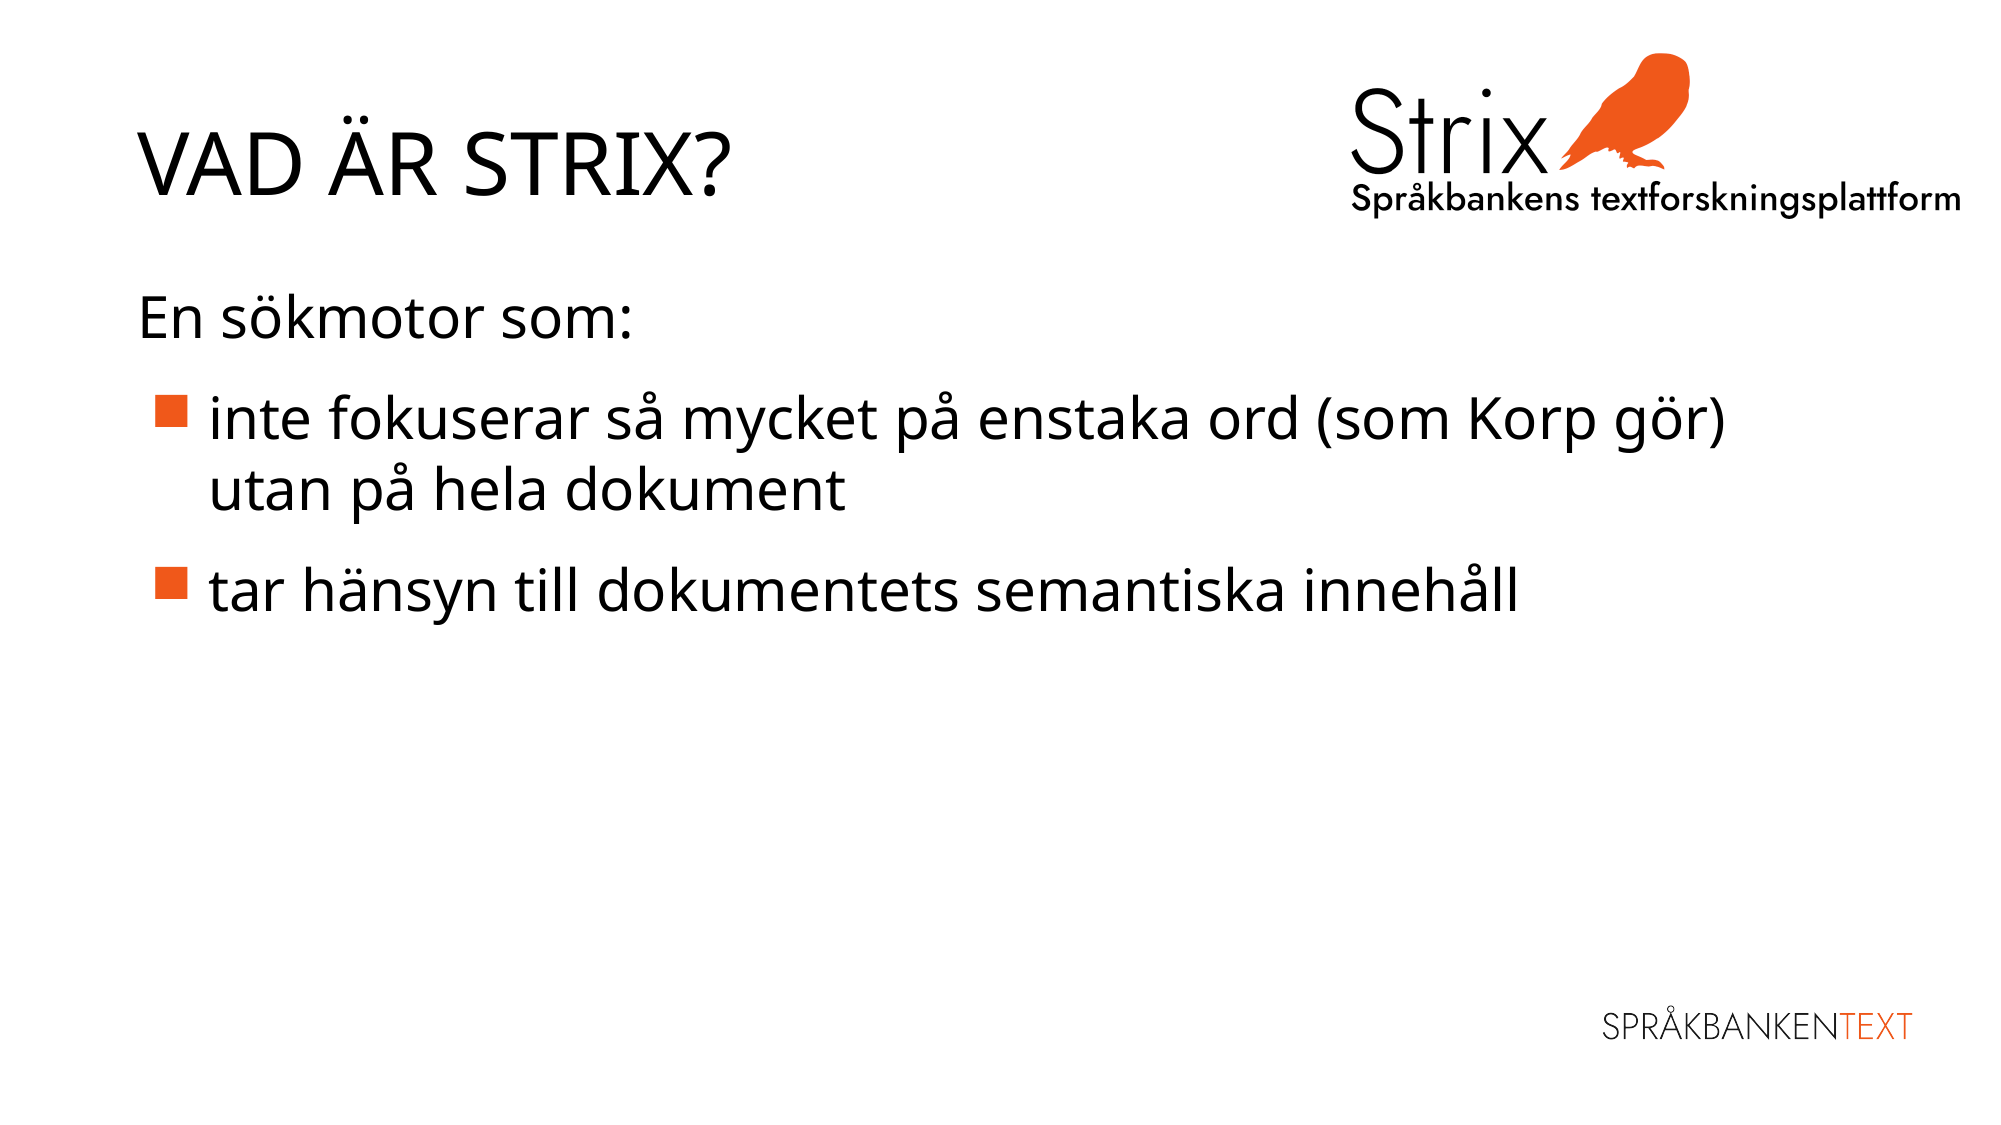

# Vad är Strix?
En sökmotor som:
inte fokuserar så mycket på enstaka ord (som Korp gör) utan på hela dokument
tar hänsyn till dokumentets semantiska innehåll